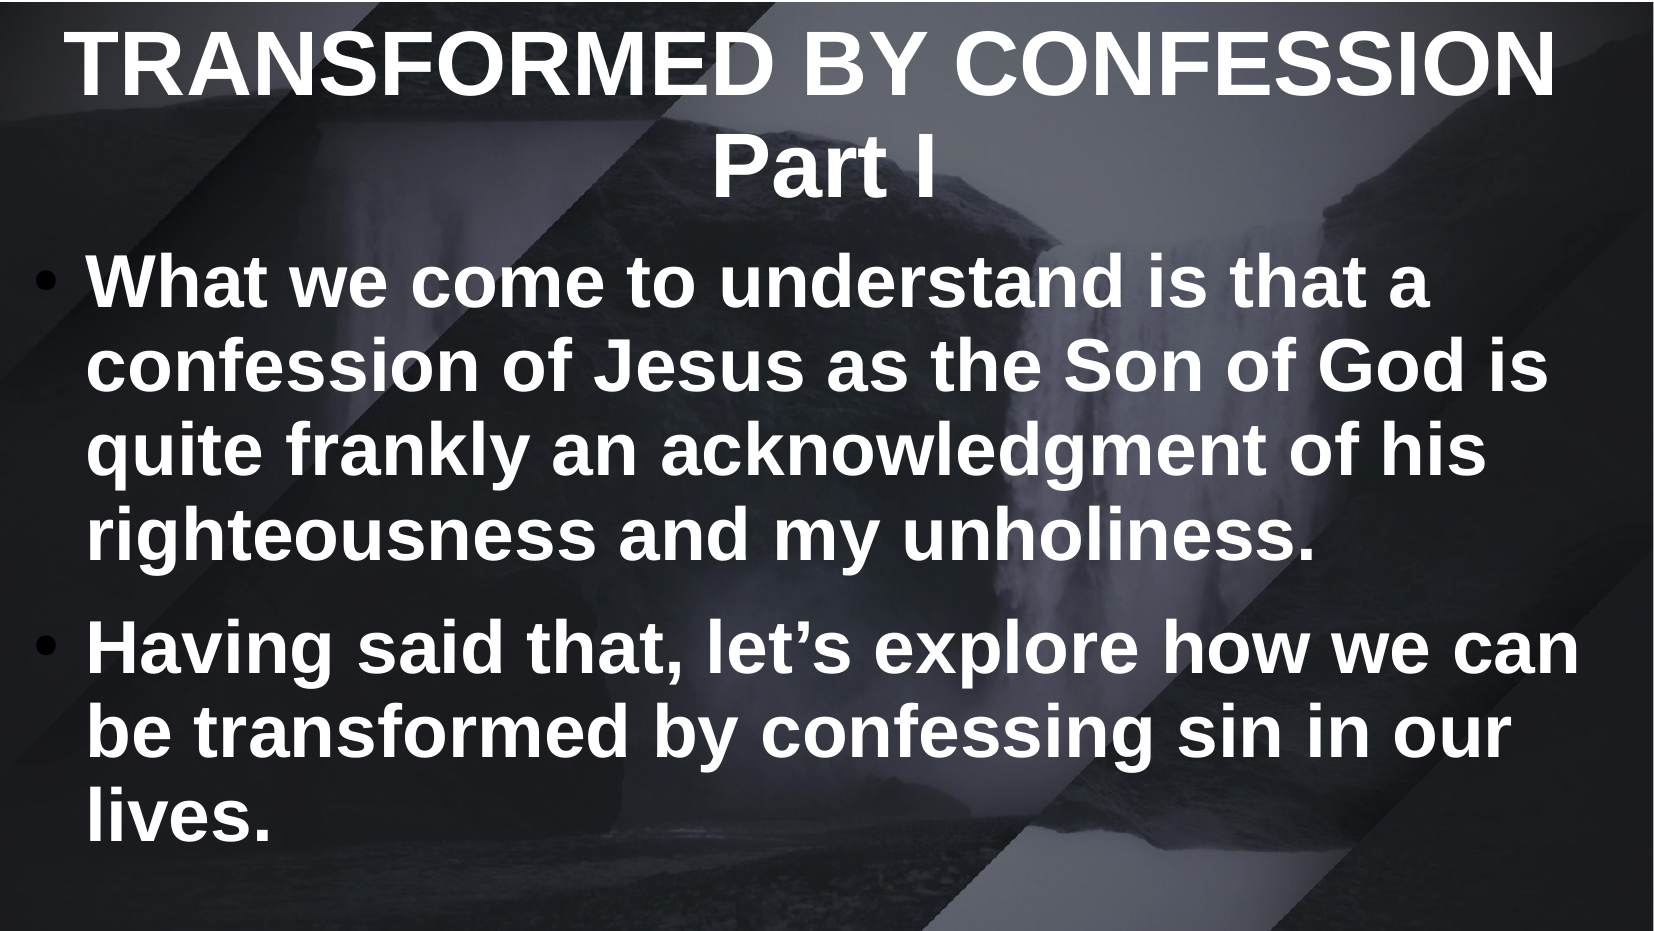

# TRANSFORMED BY CONFESSION Part I
What we come to understand is that a confession of Jesus as the Son of God is quite frankly an acknowledgment of his righteousness and my unholiness.
Having said that, let’s explore how we can be transformed by confessing sin in our lives.